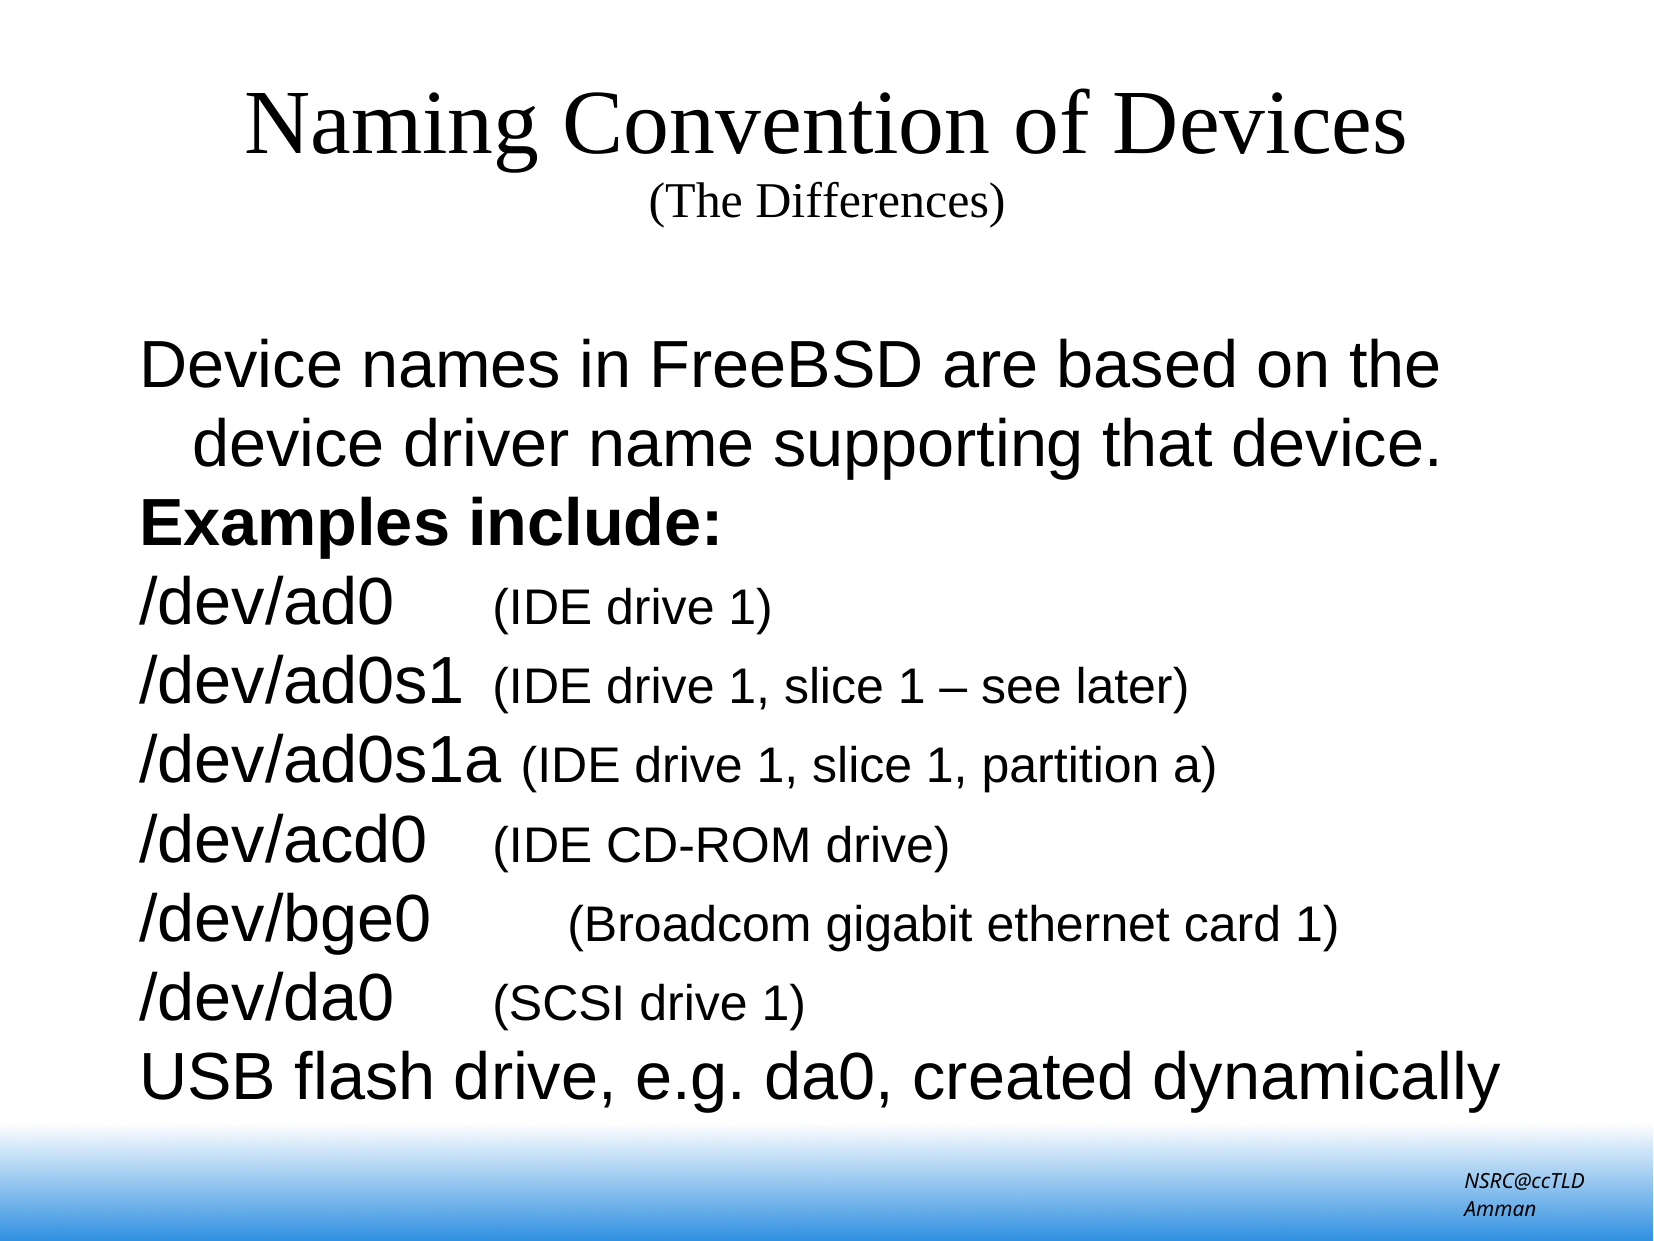

# Naming Convention of Devices (The Differences)
Device names in FreeBSD are based on the device driver name supporting that device.
Examples include:
/dev/ad0 		(IDE drive 1)
/dev/ad0s1 	(IDE drive 1, slice 1 – see later)
/dev/ad0s1a (IDE drive 1, slice 1, partition a)
/dev/acd0 	(IDE CD-ROM drive)
/dev/bge0		(Broadcom gigabit ethernet card 1)
/dev/da0		(SCSI drive 1)
USB flash drive, e.g. da0, created dynamically